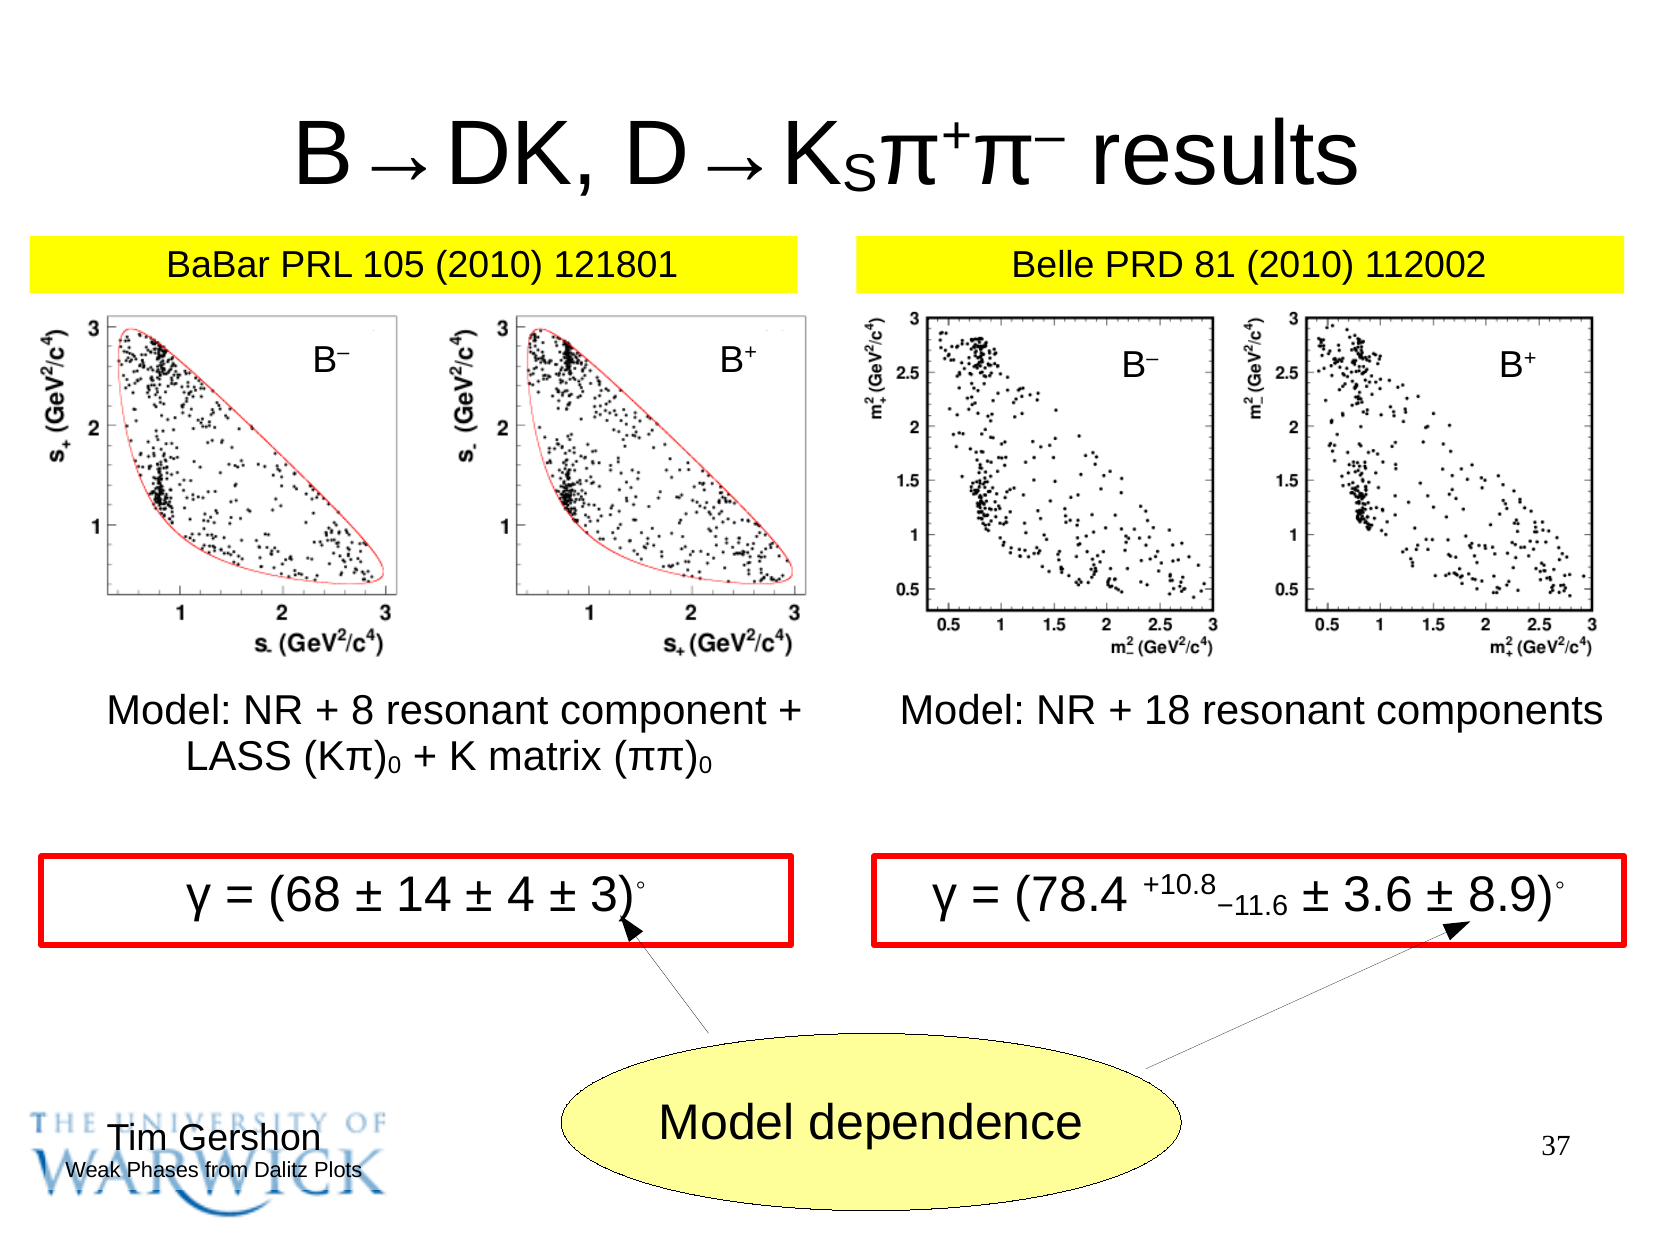

# B→DK, D→KSπ+π– results
BaBar PRL 105 (2010) 121801
Belle PRD 81 (2010) 112002
B–
B+
B–
B+
Model: NR + 8 resonant component + LASS (Kπ)0 + K matrix (ππ)0
Model: NR + 18 resonant components
γ = (68 ± 14 ± 4 ± 3)◦
γ = (78.4 +10.8−11.6 ± 3.6 ± 8.9)◦
Model dependence
Tim Gershon
Weak Phases from Dalitz Plots
37